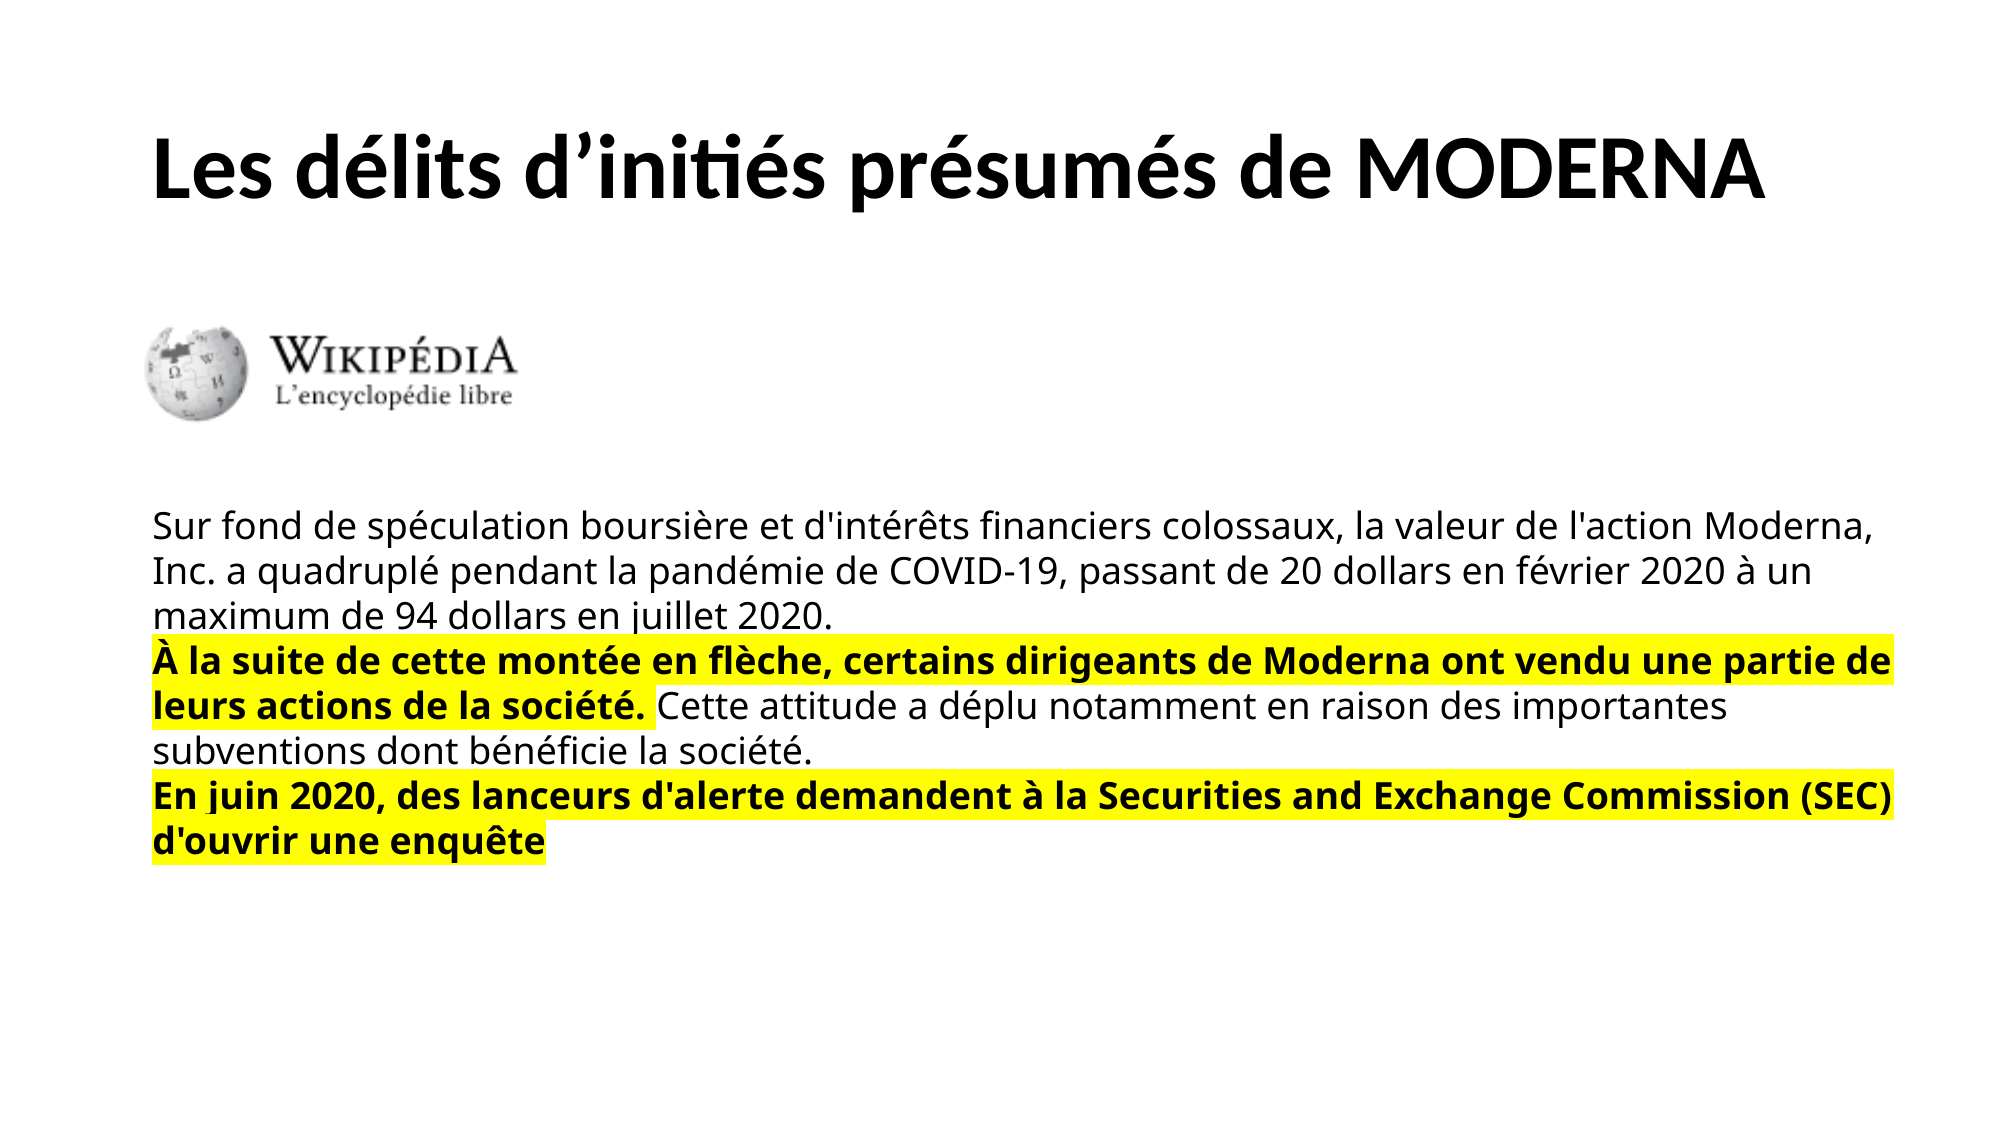

# Les délits d’initiés présumés de MODERNA
Sur fond de spéculation boursière et d'intérêts financiers colossaux, la valeur de l'action Moderna, Inc. a quadruplé pendant la pandémie de COVID-19, passant de 20 dollars en février 2020 à un maximum de 94 dollars en juillet 2020.
À la suite de cette montée en flèche, certains dirigeants de Moderna ont vendu une partie de leurs actions de la société. Cette attitude a déplu notamment en raison des importantes subventions dont bénéficie la société.
En juin 2020, des lanceurs d'alerte demandent à la Securities and Exchange Commission (SEC) d'ouvrir une enquête